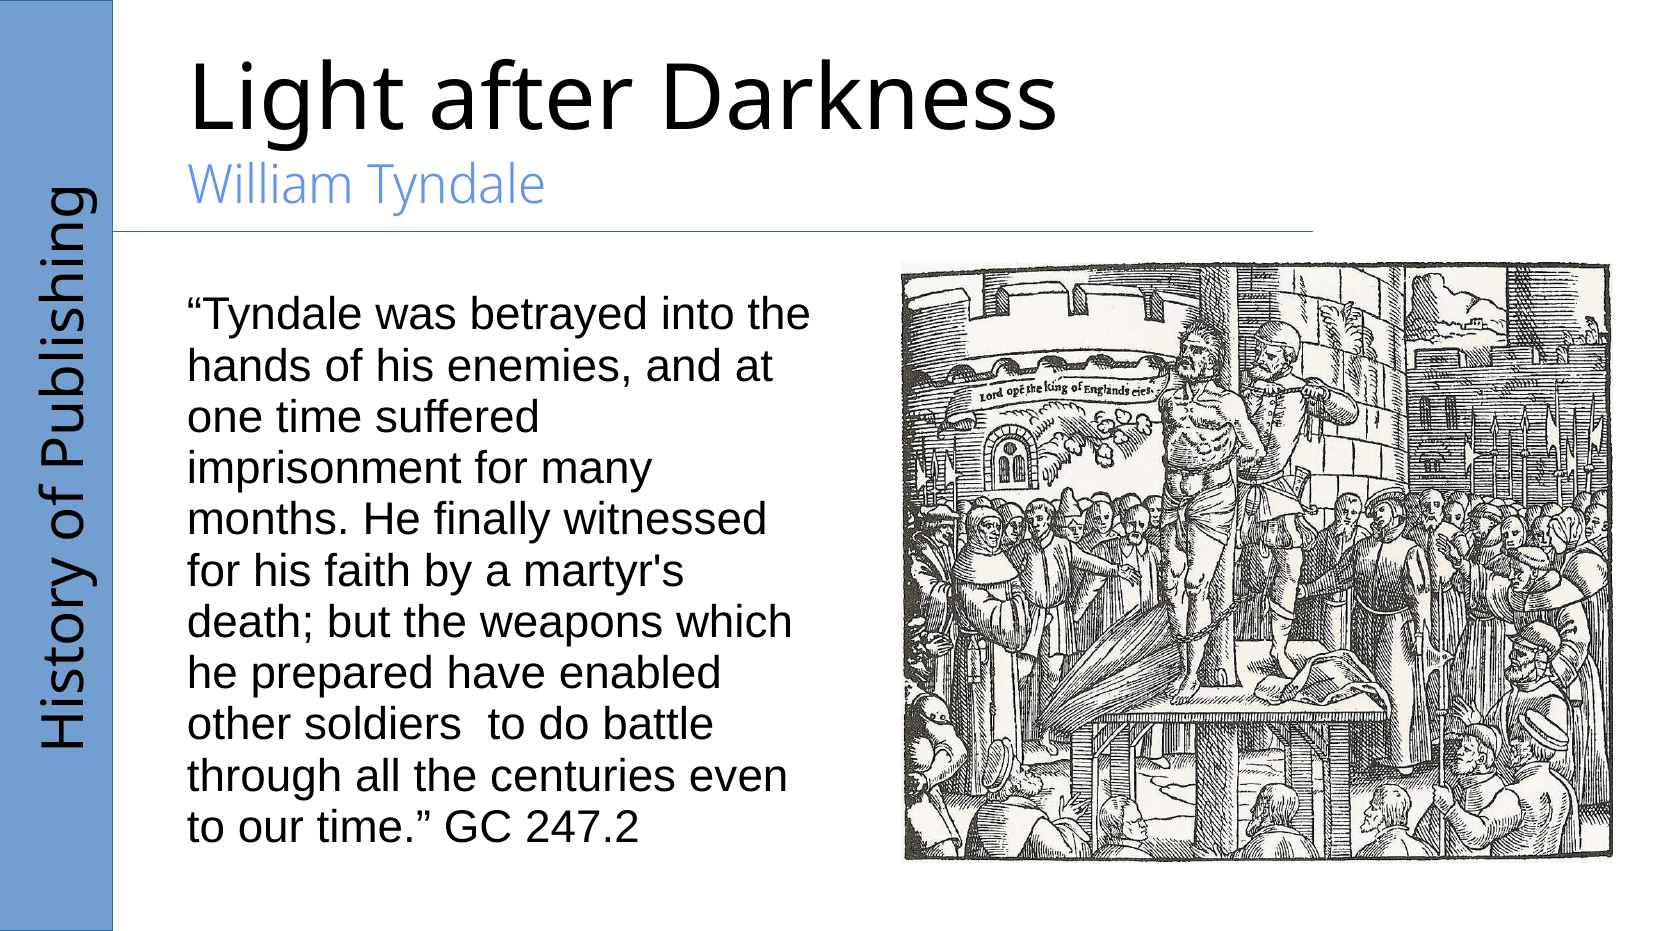

# Light after Darkness
William Tyndale
“Tyndale was betrayed into the hands of his enemies, and at one time suffered imprisonment for many months. He finally witnessed for his faith by a martyr's death; but the weapons which he prepared have enabled other soldiers to do battle through all the centuries even to our time.” GC 247.2
History of Publishing